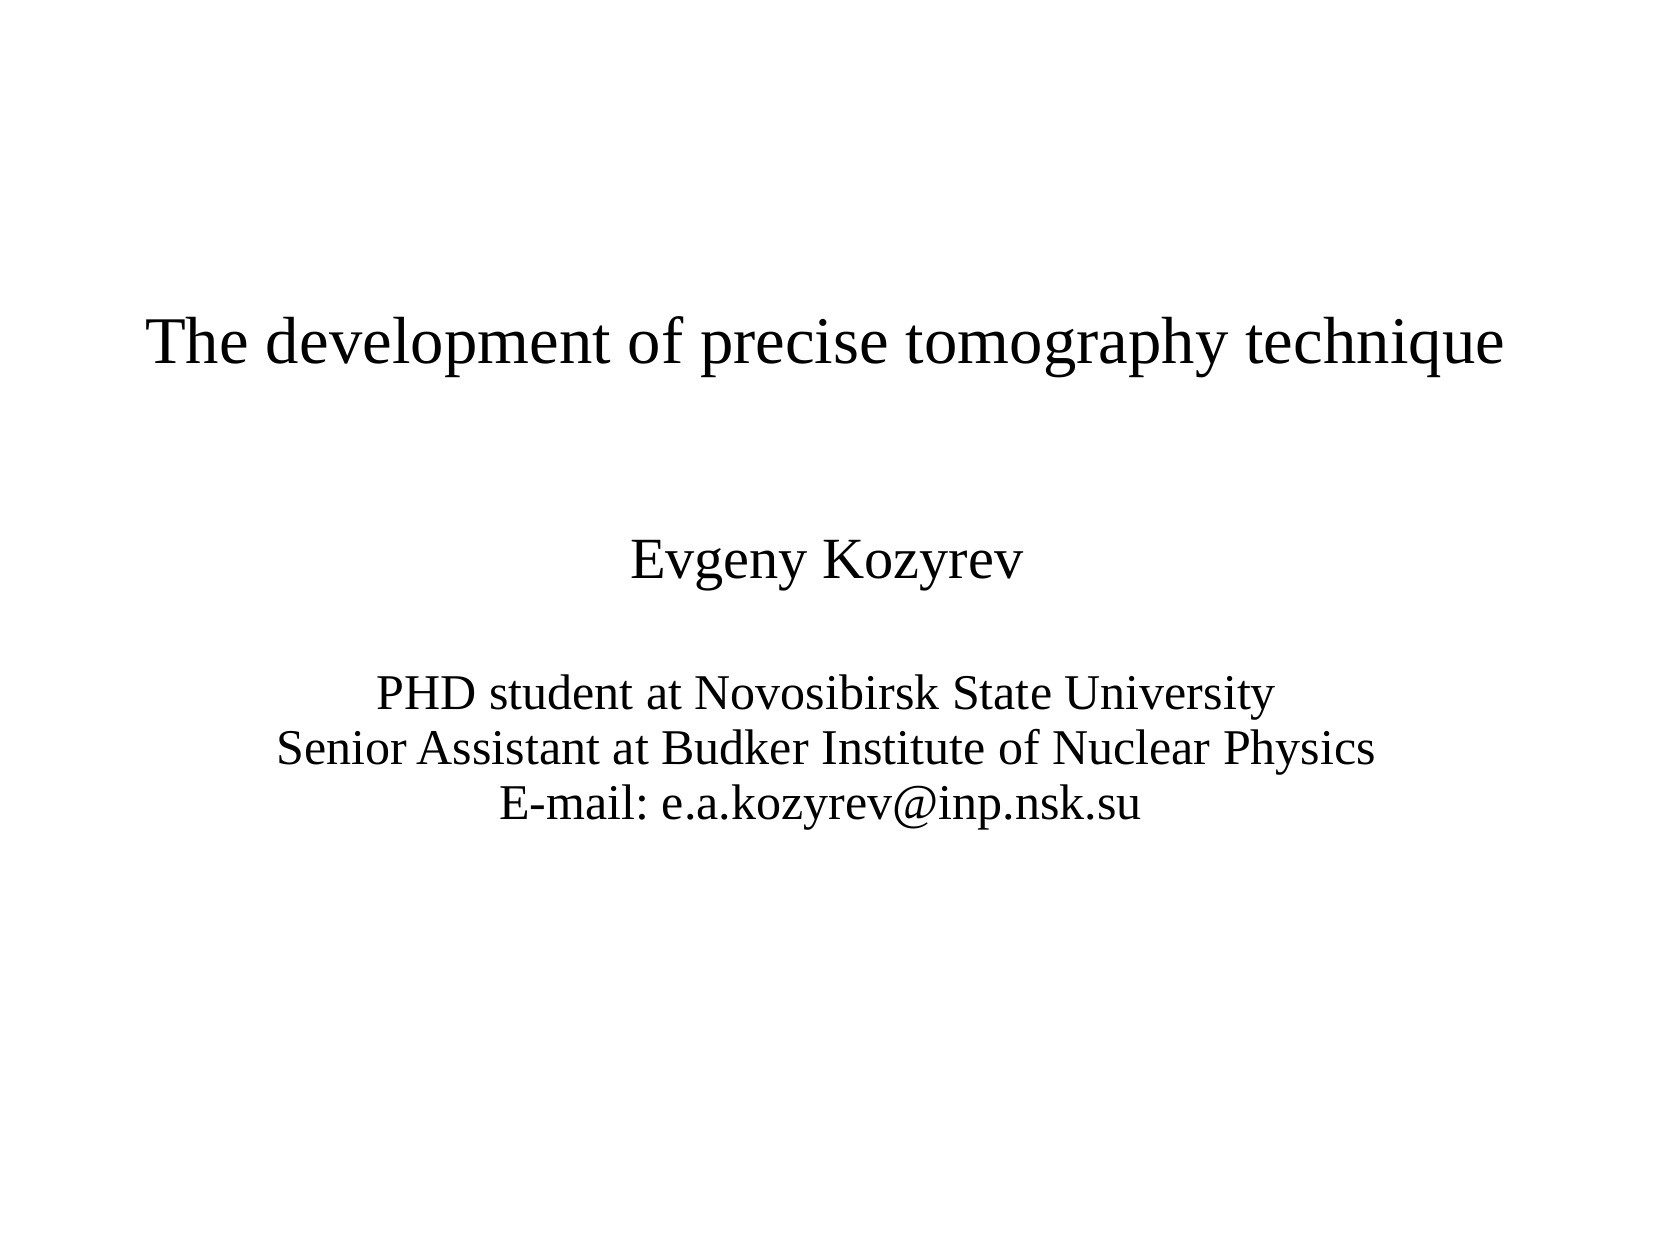

# The development of precise tomography technique
Evgeny Kozyrev
PHD student at Novosibirsk State University
Senior Assistant at Budker Institute of Nuclear Physics
E-mail: e.a.kozyrev@inp.nsk.su